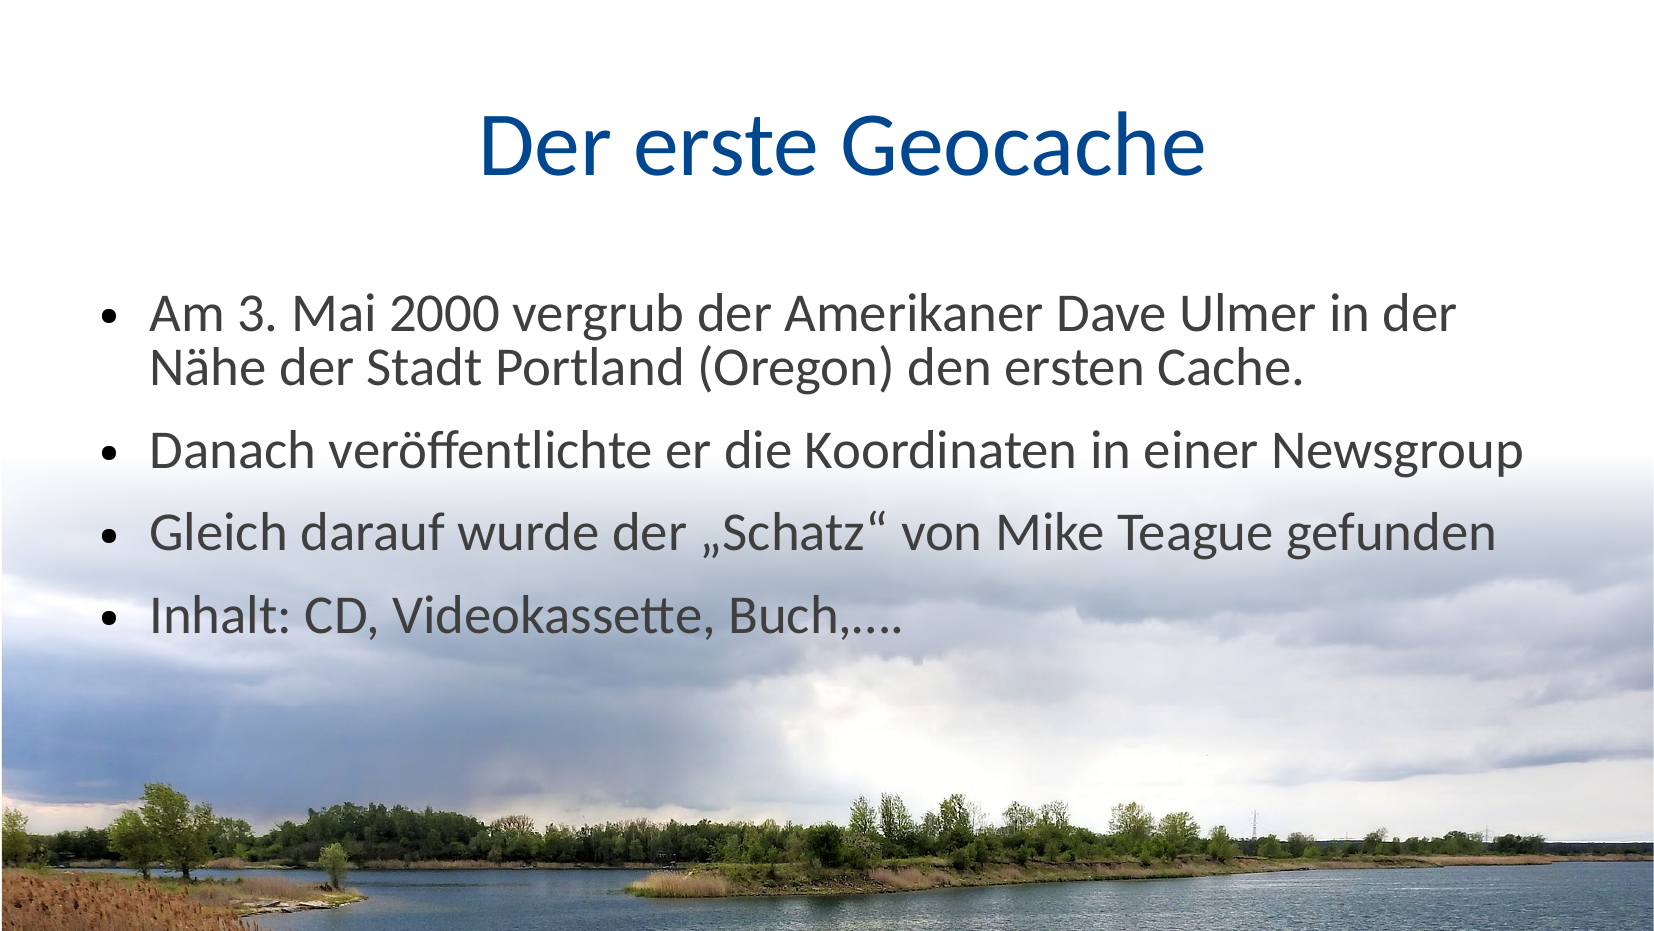

# Der erste Geocache
Am 3. Mai 2000 vergrub der Amerikaner Dave Ulmer in der Nähe der Stadt Portland (Oregon) den ersten Cache.
Danach veröffentlichte er die Koordinaten in einer Newsgroup
Gleich darauf wurde der „Schatz“ von Mike Teague gefunden
Inhalt: CD, Videokassette, Buch,….